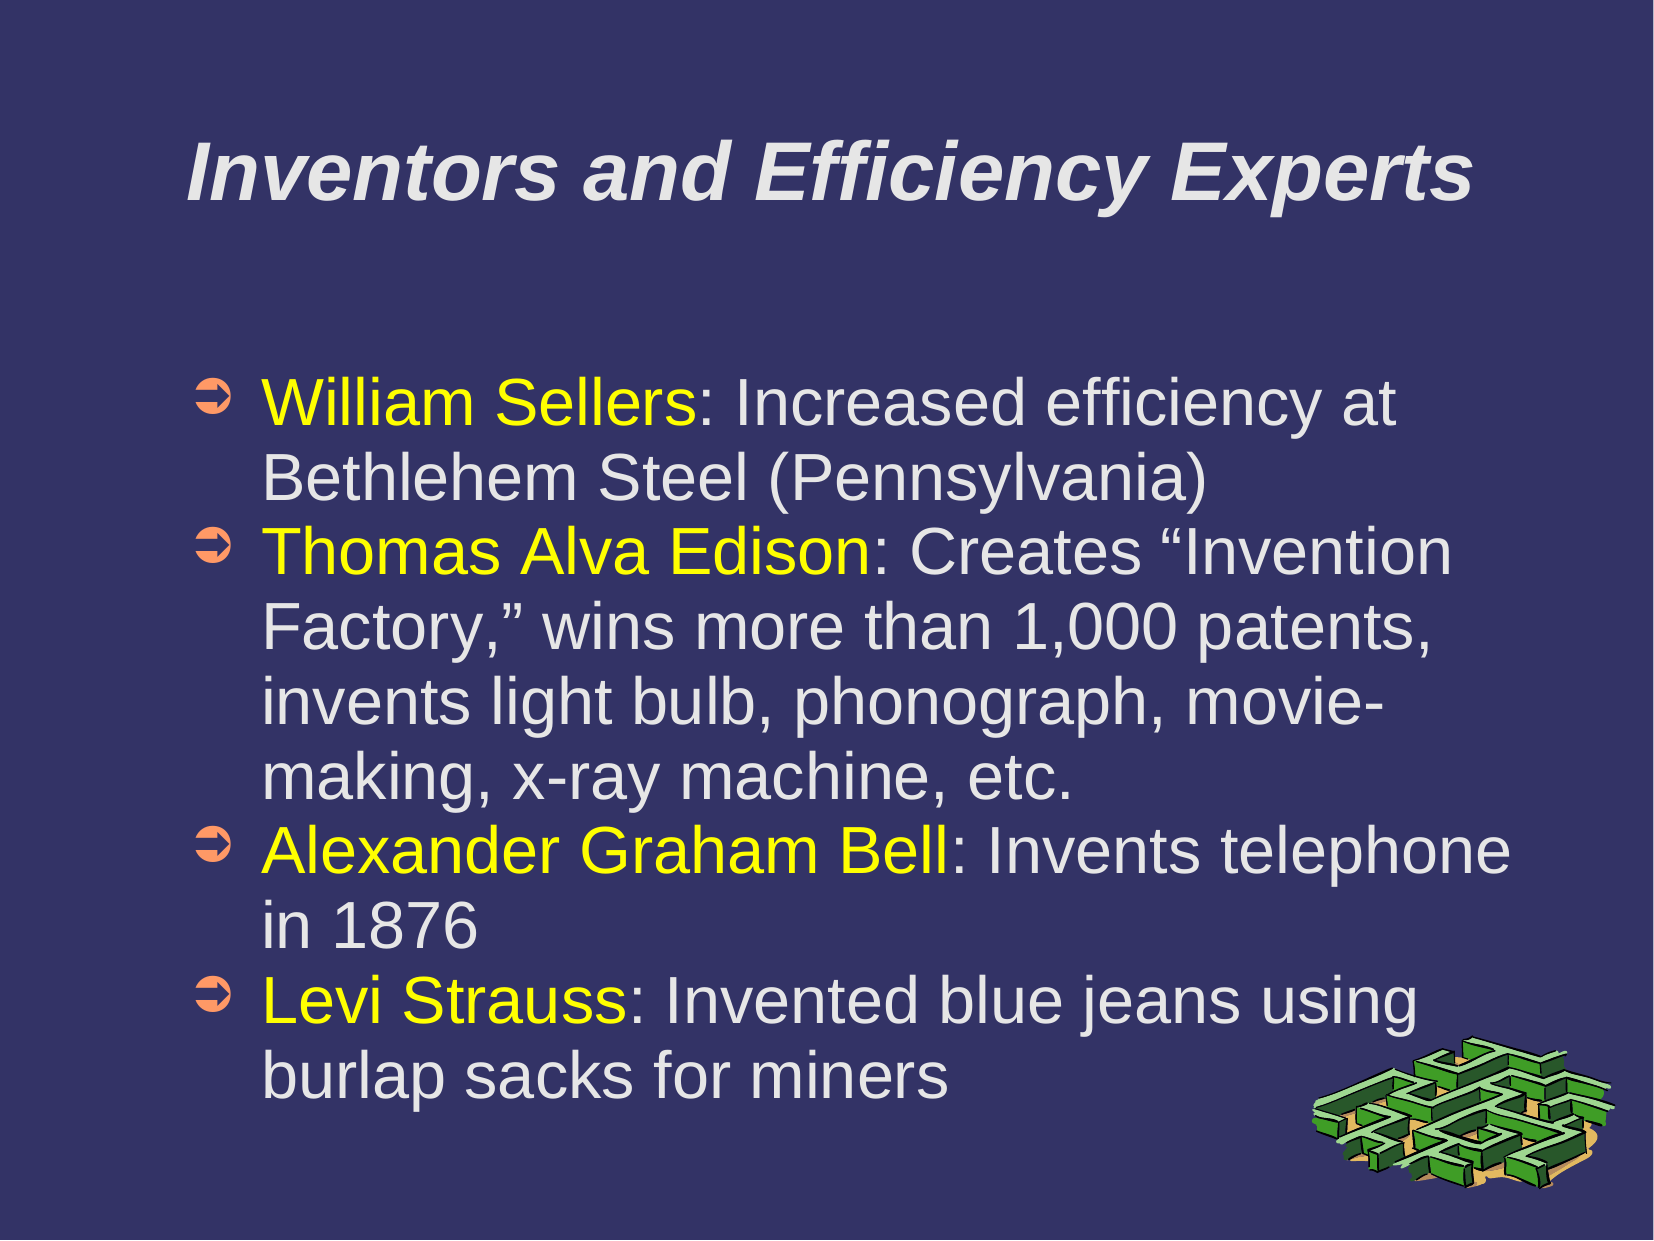

# Inventors and Efficiency Experts
William Sellers: Increased efficiency at Bethlehem Steel (Pennsylvania)
Thomas Alva Edison: Creates “Invention Factory,” wins more than 1,000 patents, invents light bulb, phonograph, movie-making, x-ray machine, etc.
Alexander Graham Bell: Invents telephone in 1876
Levi Strauss: Invented blue jeans using burlap sacks for miners